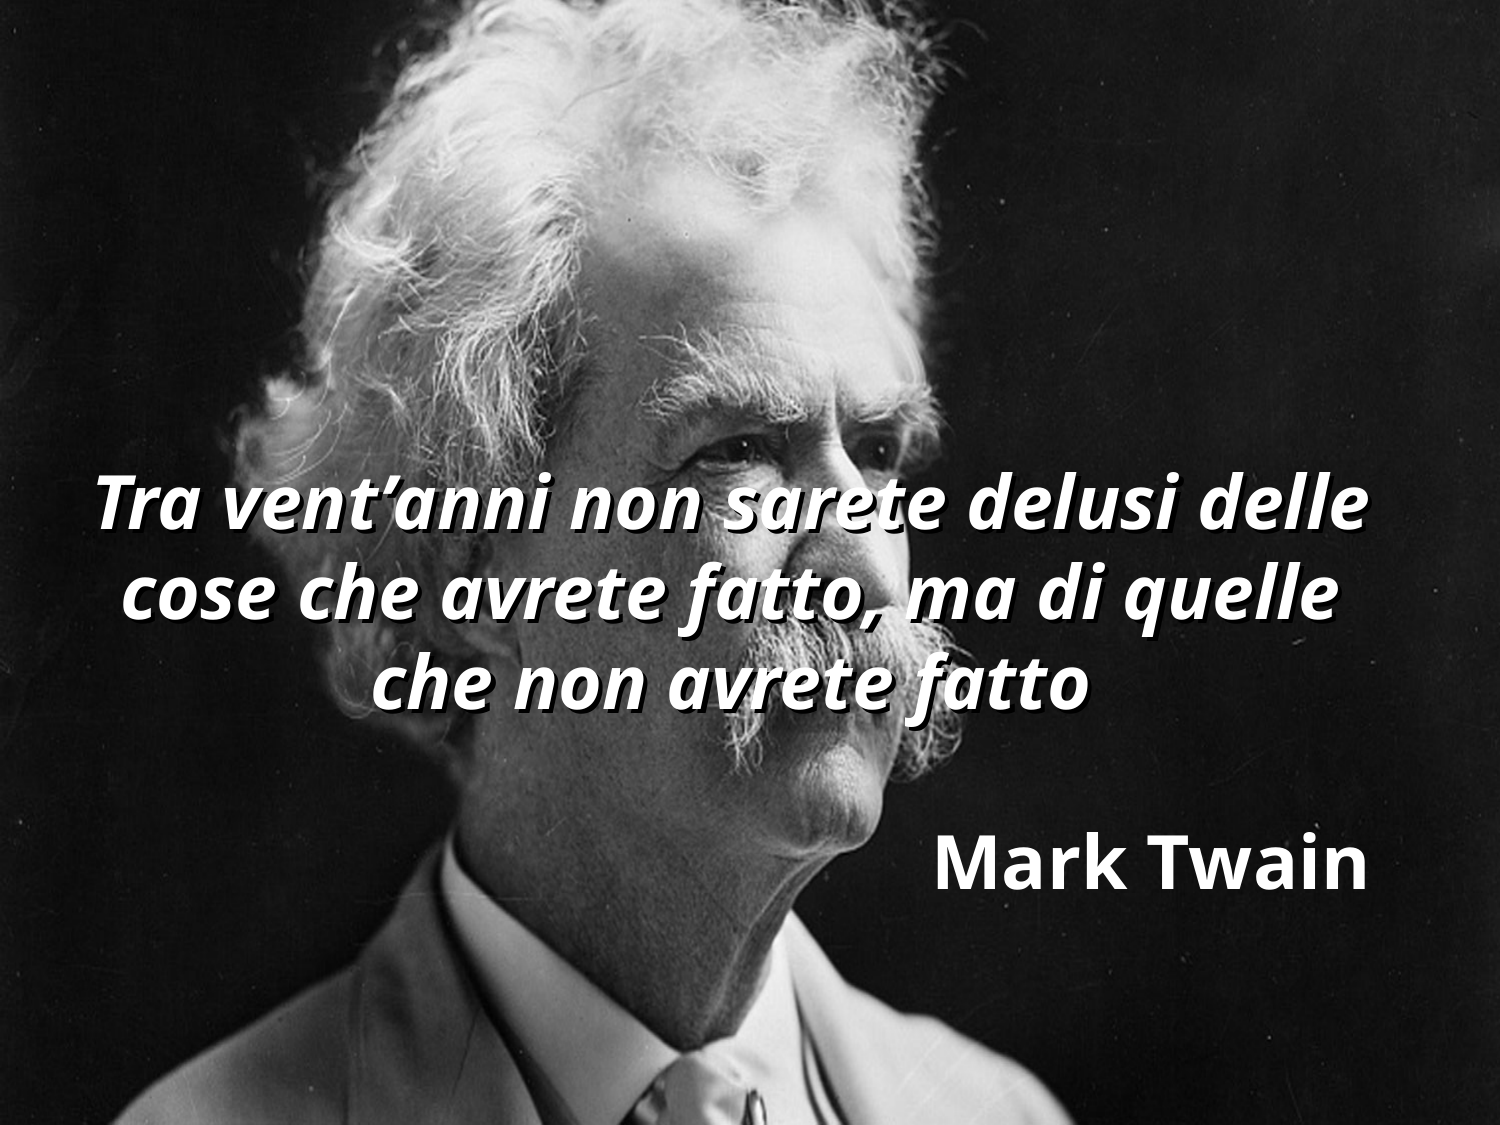

«Tra vent’anni non sarete delusi delle cose che
avrete fatto, ma di quelle che non avrete fatto»
Tra vent’anni non sarete delusi delle cose che avrete fatto, ma di quelle che non avrete fatto
Mark Twain